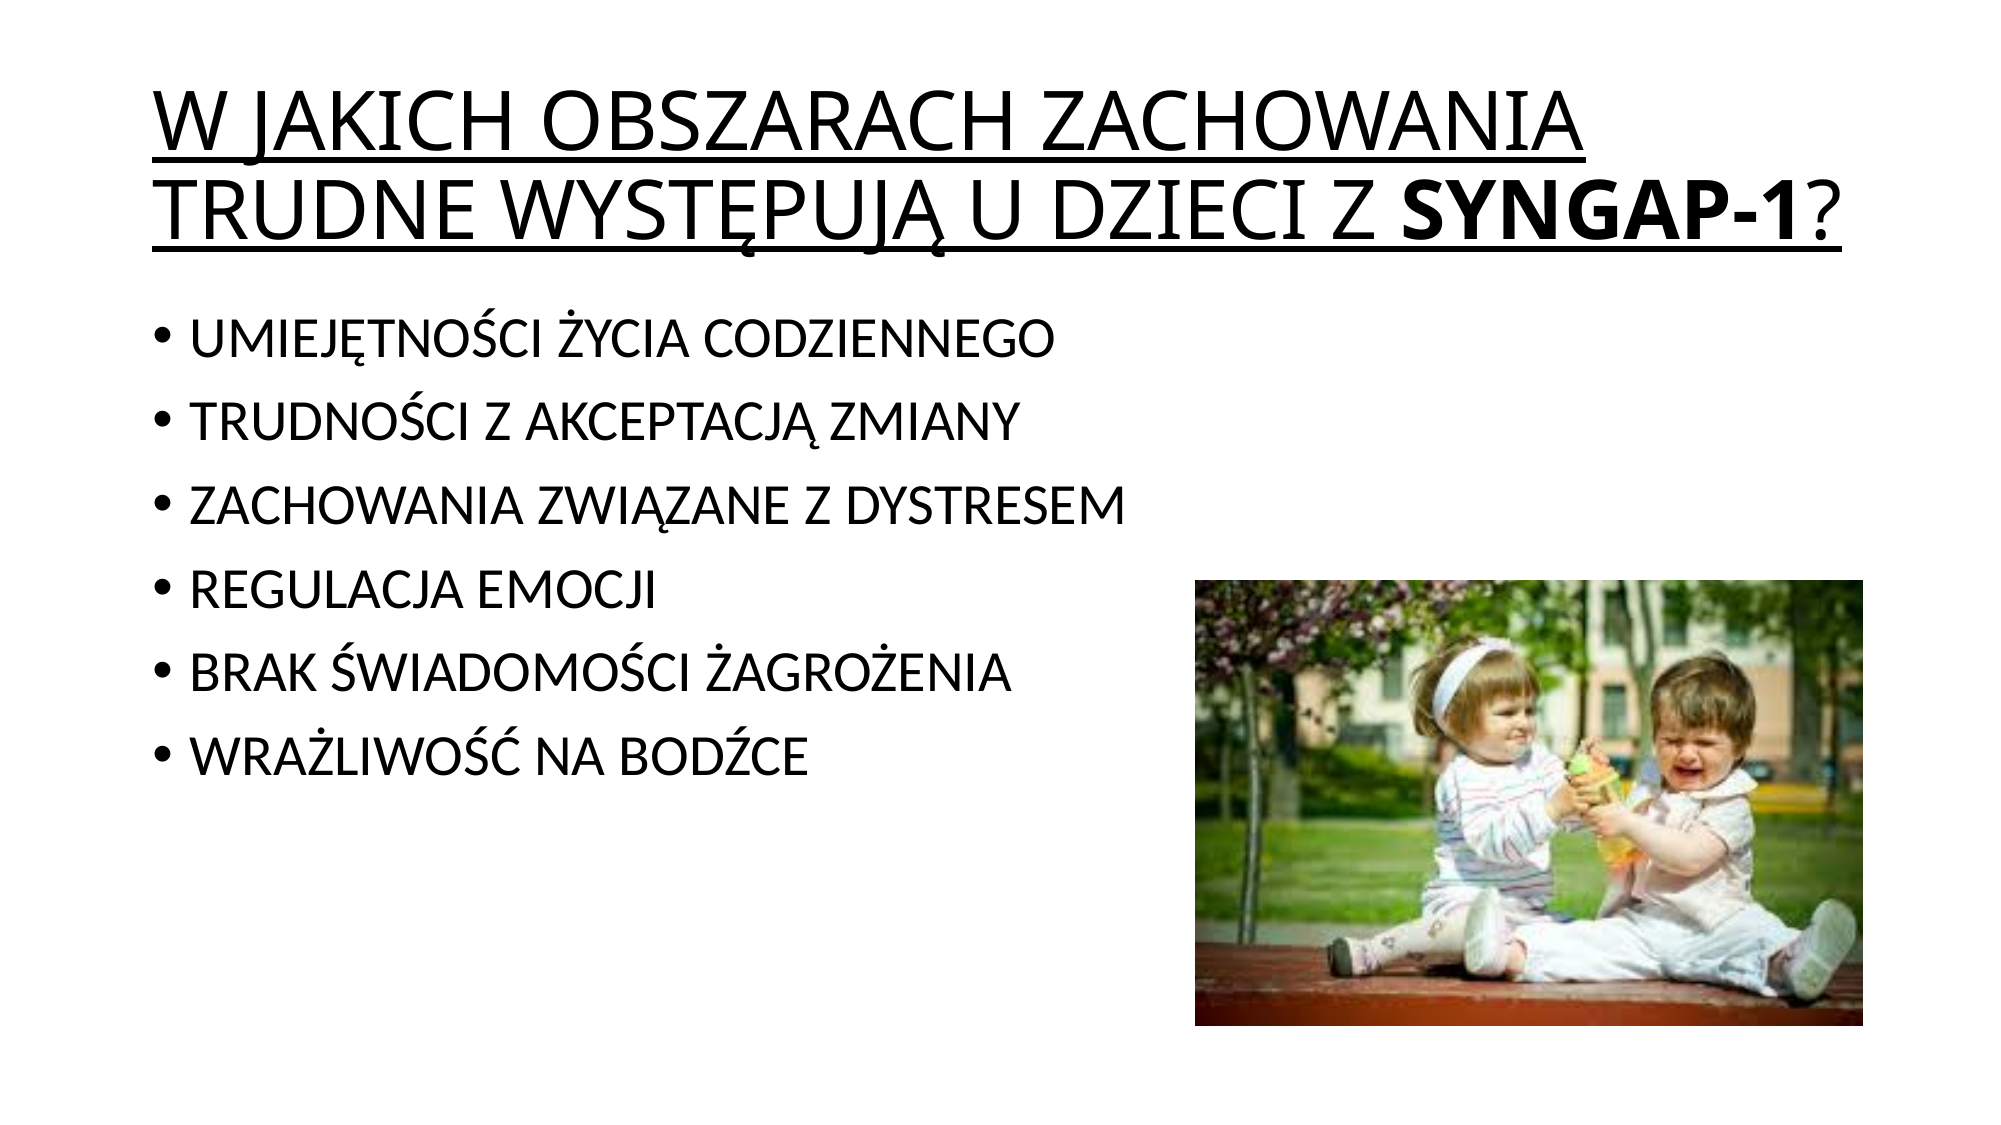

# W JAKICH OBSZARACH ZACHOWANIA TRUDNE WYSTĘPUJĄ U DZIECI Z SYNGAP-1?
UMIEJĘTNOŚCI ŻYCIA CODZIENNEGO
TRUDNOŚCI Z AKCEPTACJĄ ZMIANY
ZACHOWANIA ZWIĄZANE Z DYSTRESEM
REGULACJA EMOCJI
BRAK ŚWIADOMOŚCI ŻAGROŻENIA
WRAŻLIWOŚĆ NA BODŹCE